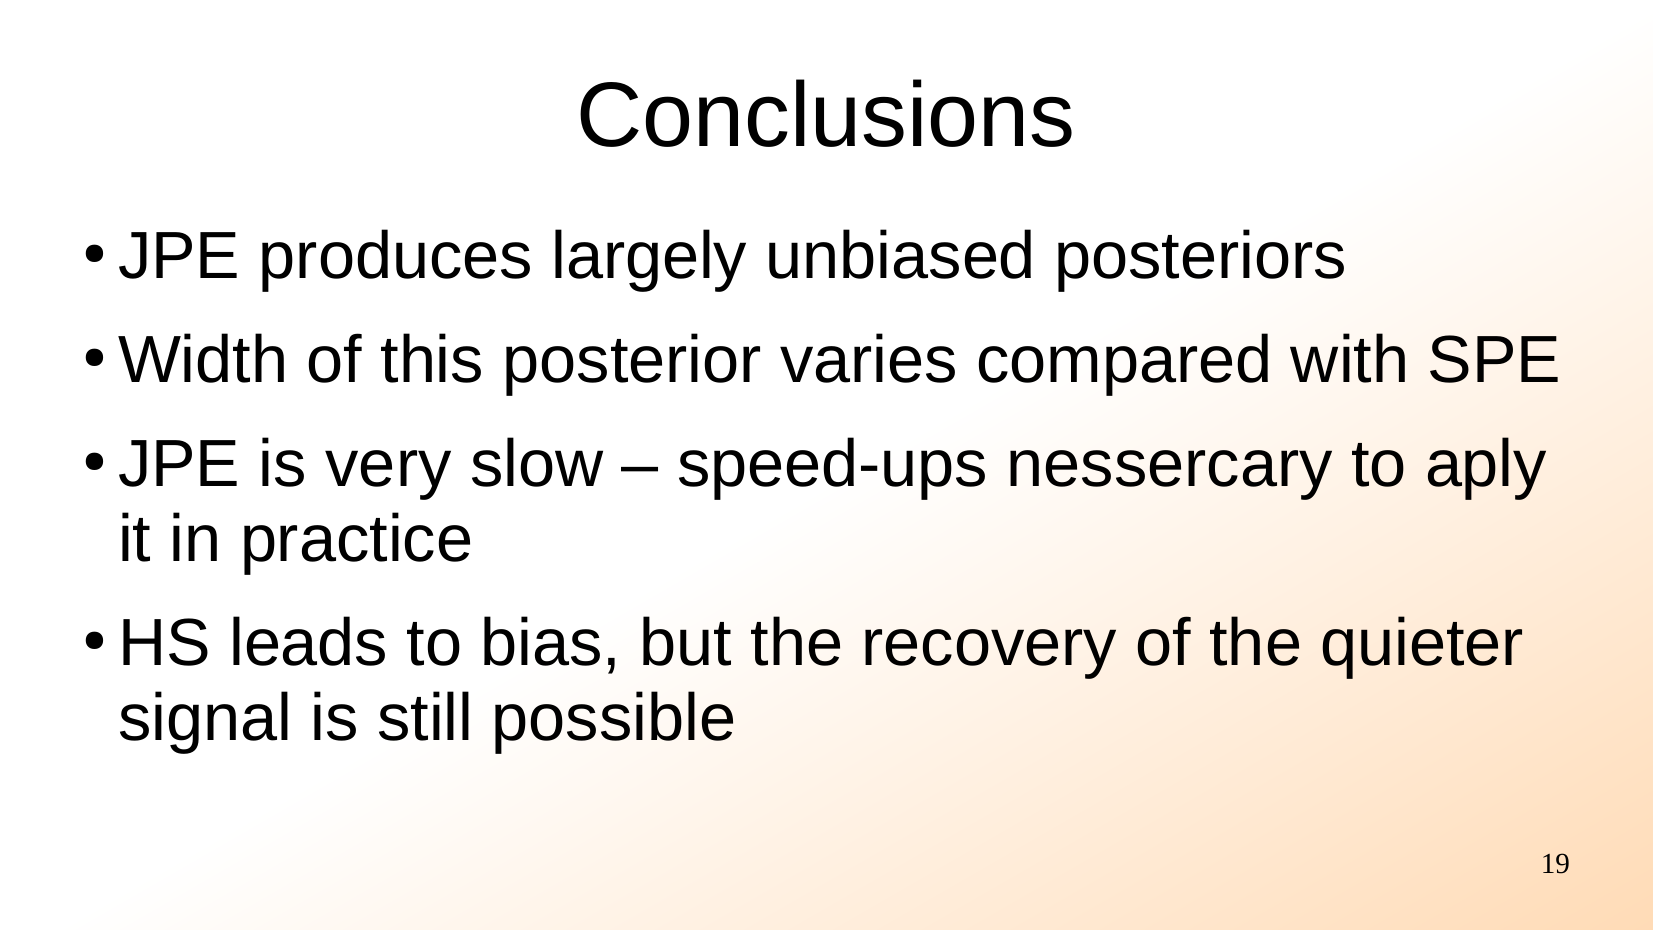

# Conclusions
JPE produces largely unbiased posteriors
Width of this posterior varies compared with SPE
JPE is very slow – speed-ups nessercary to aply it in practice
HS leads to bias, but the recovery of the quieter signal is still possible
19